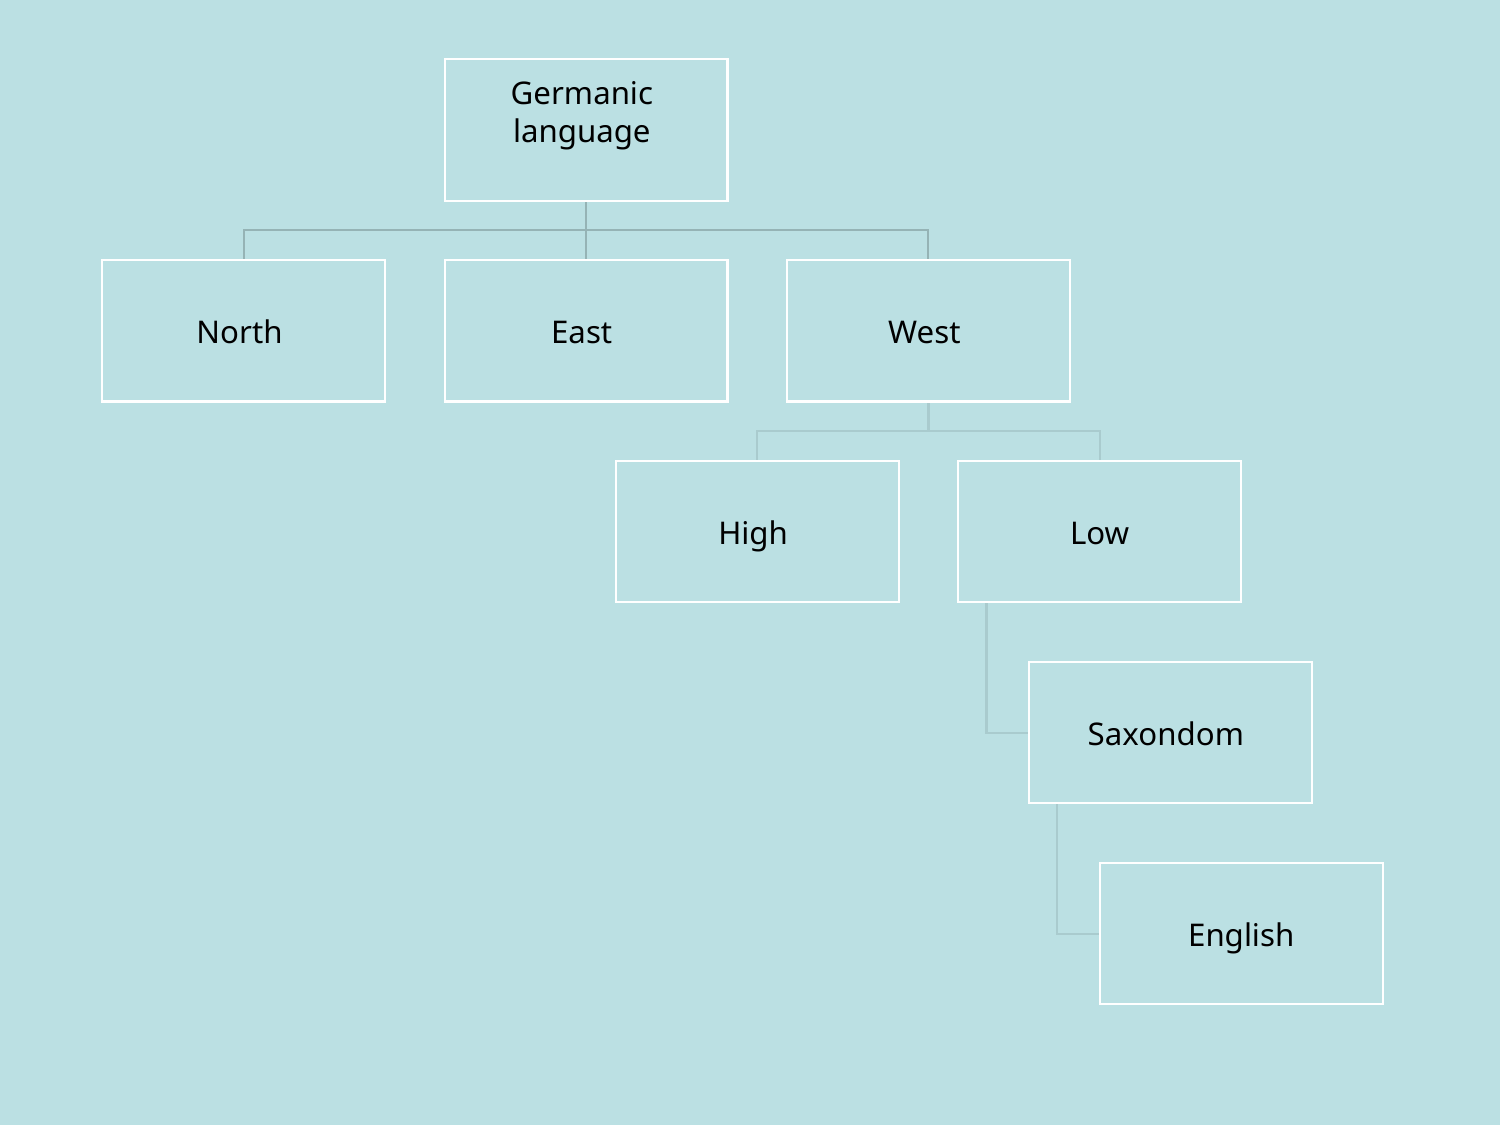

Germanic
language
North
East
West
High
Low
Saxondom
English